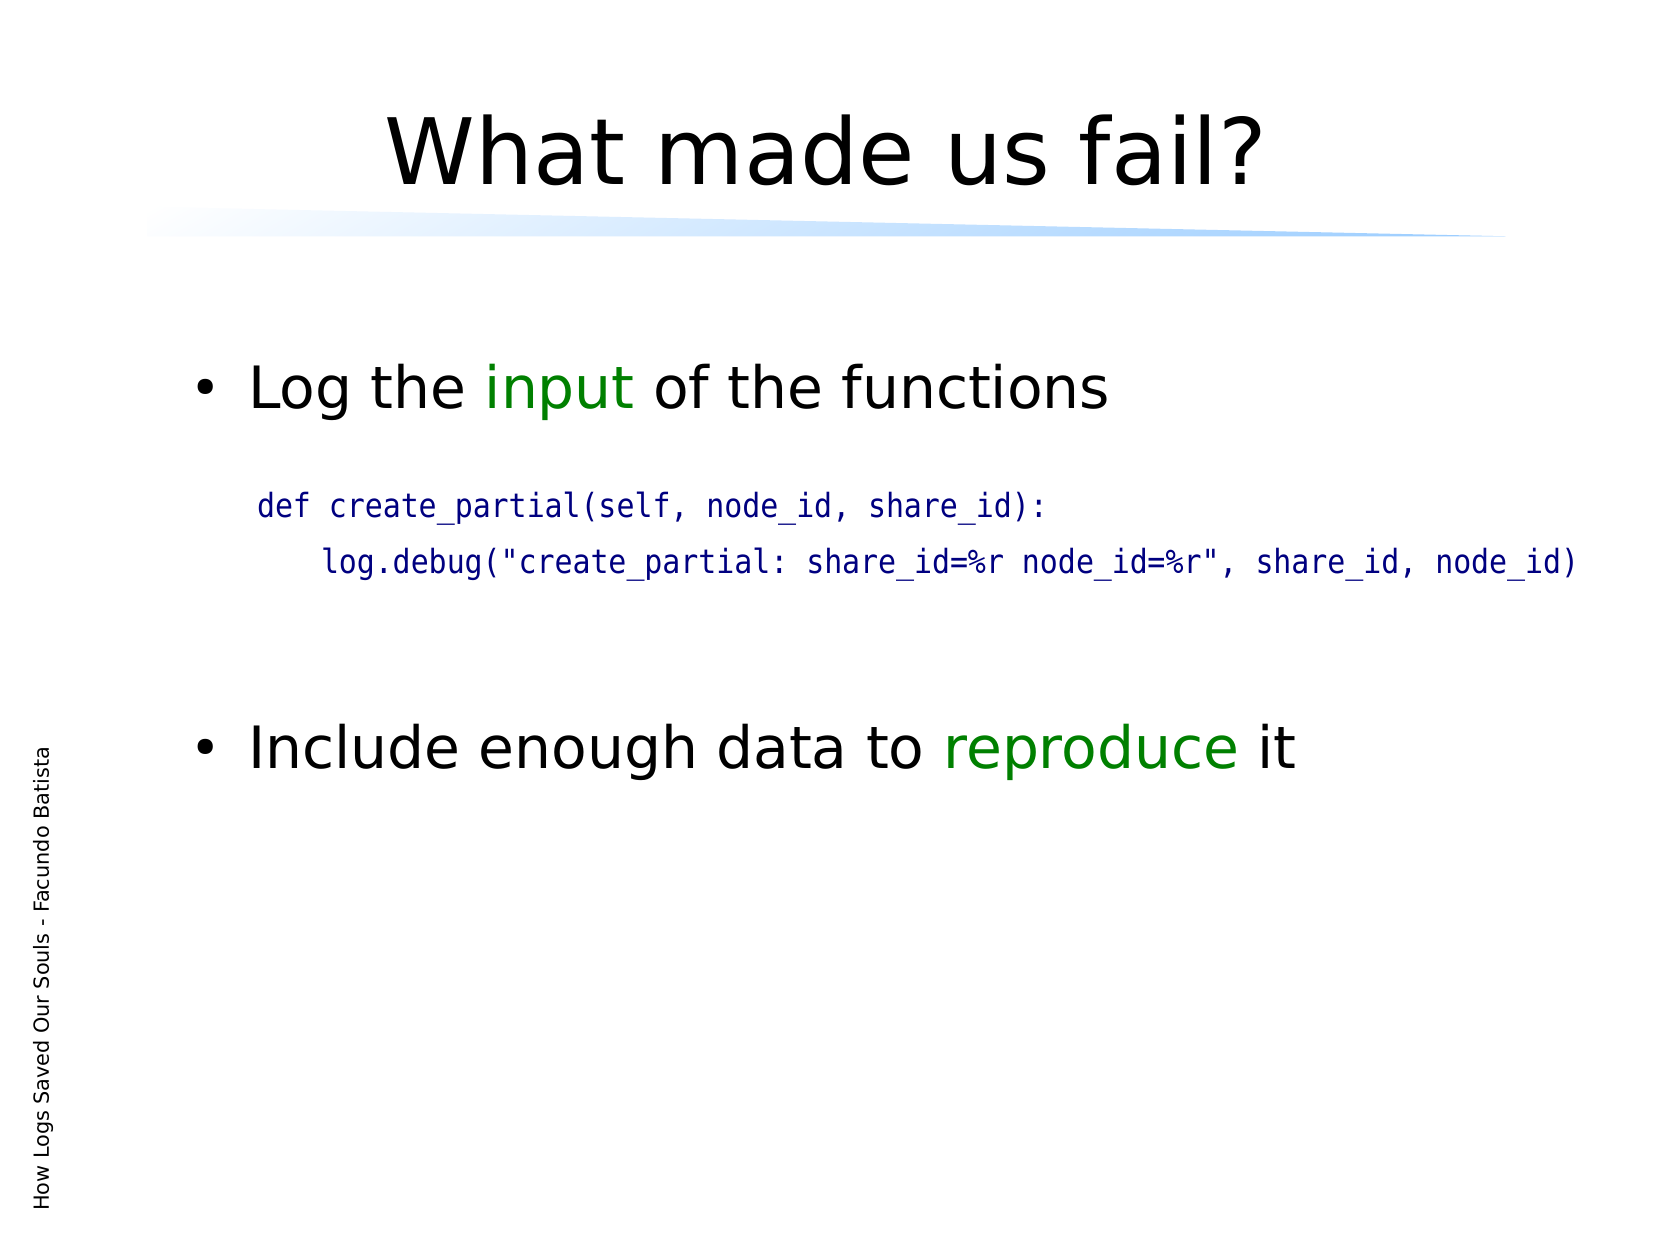

# What made us fail?
Log the input of the functions
 def create_partial(self, node_id, share_id):
 log.debug("create_partial: share_id=%r node_id=%r", share_id, node_id)
Include enough data to reproduce it